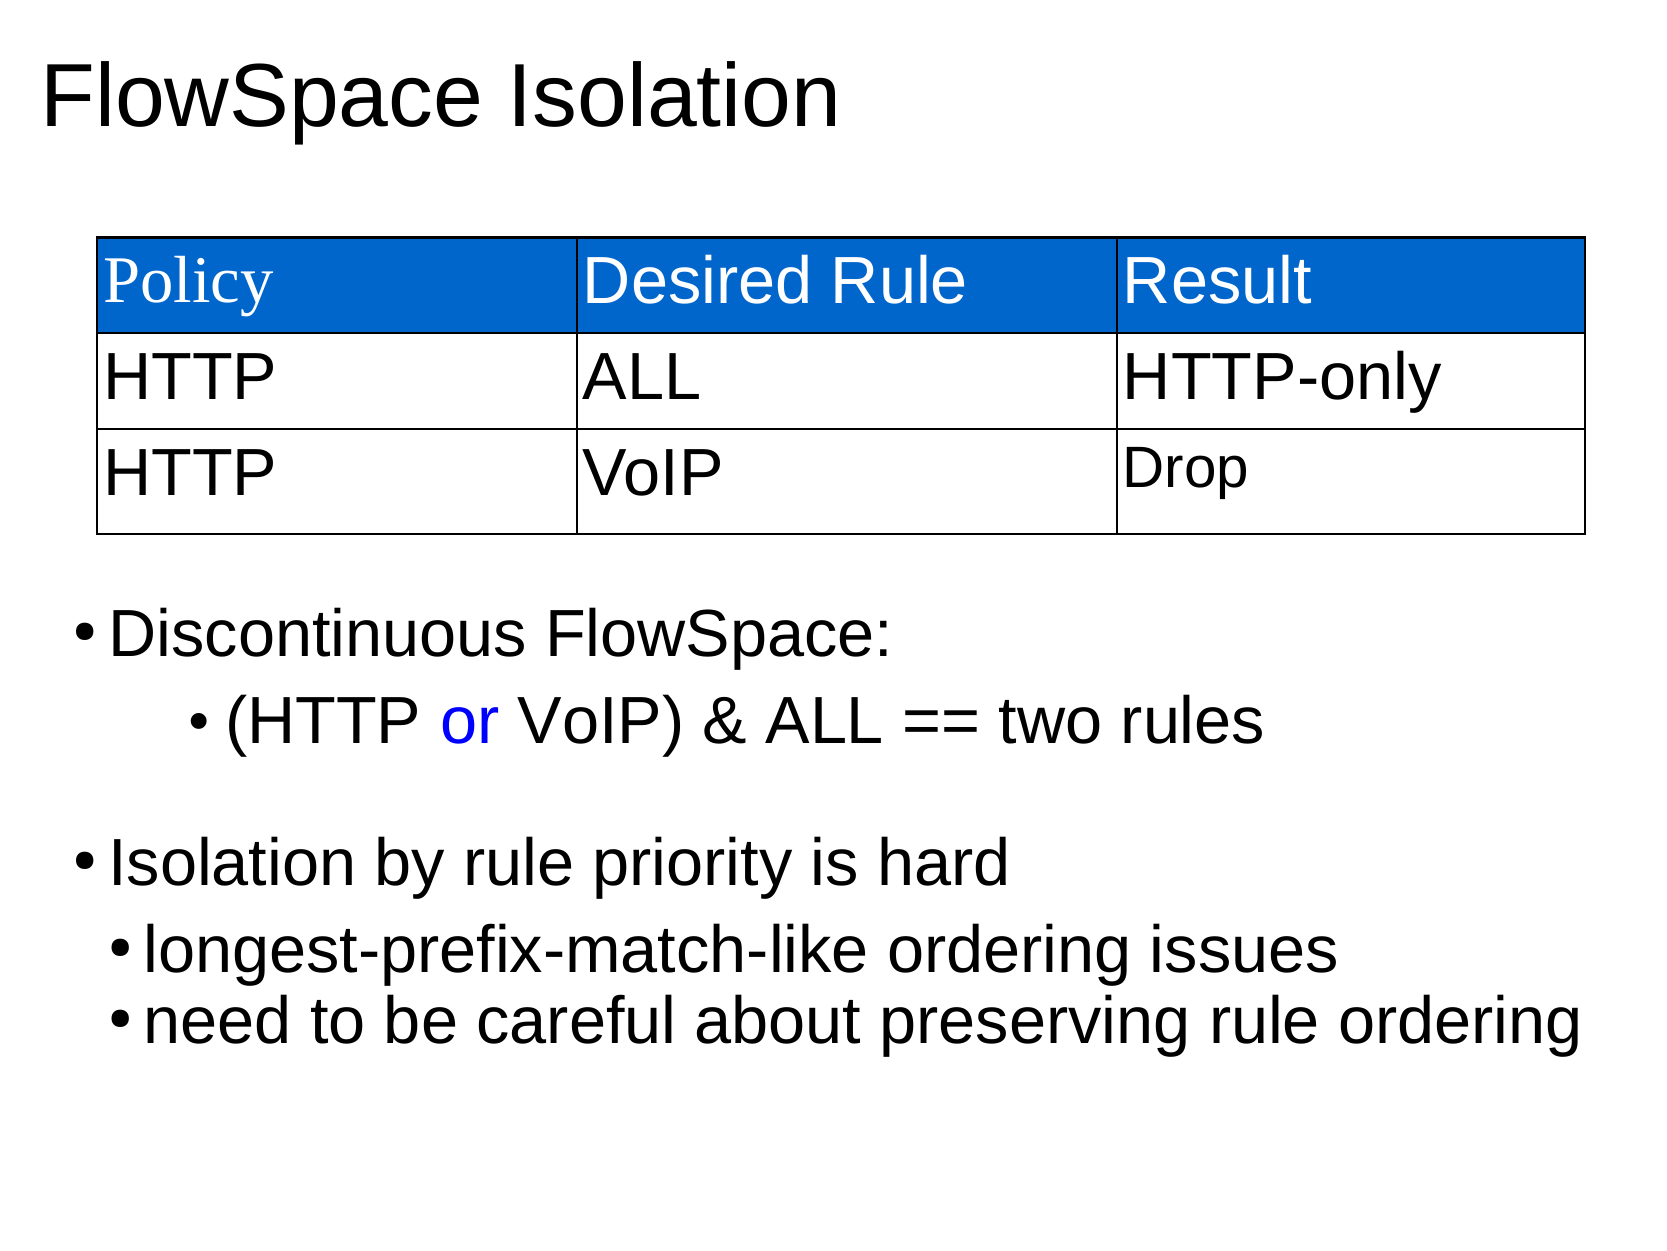

# FlowSpace Isolation
| Policy | Desired Rule | Result |
| --- | --- | --- |
| HTTP | ALL | HTTP-only |
| HTTP | VoIP | Drop |
Discontinuous FlowSpace:
(HTTP or VoIP) & ALL == two rules
Isolation by rule priority is hard
longest-prefix-match-like ordering issues
need to be careful about preserving rule ordering